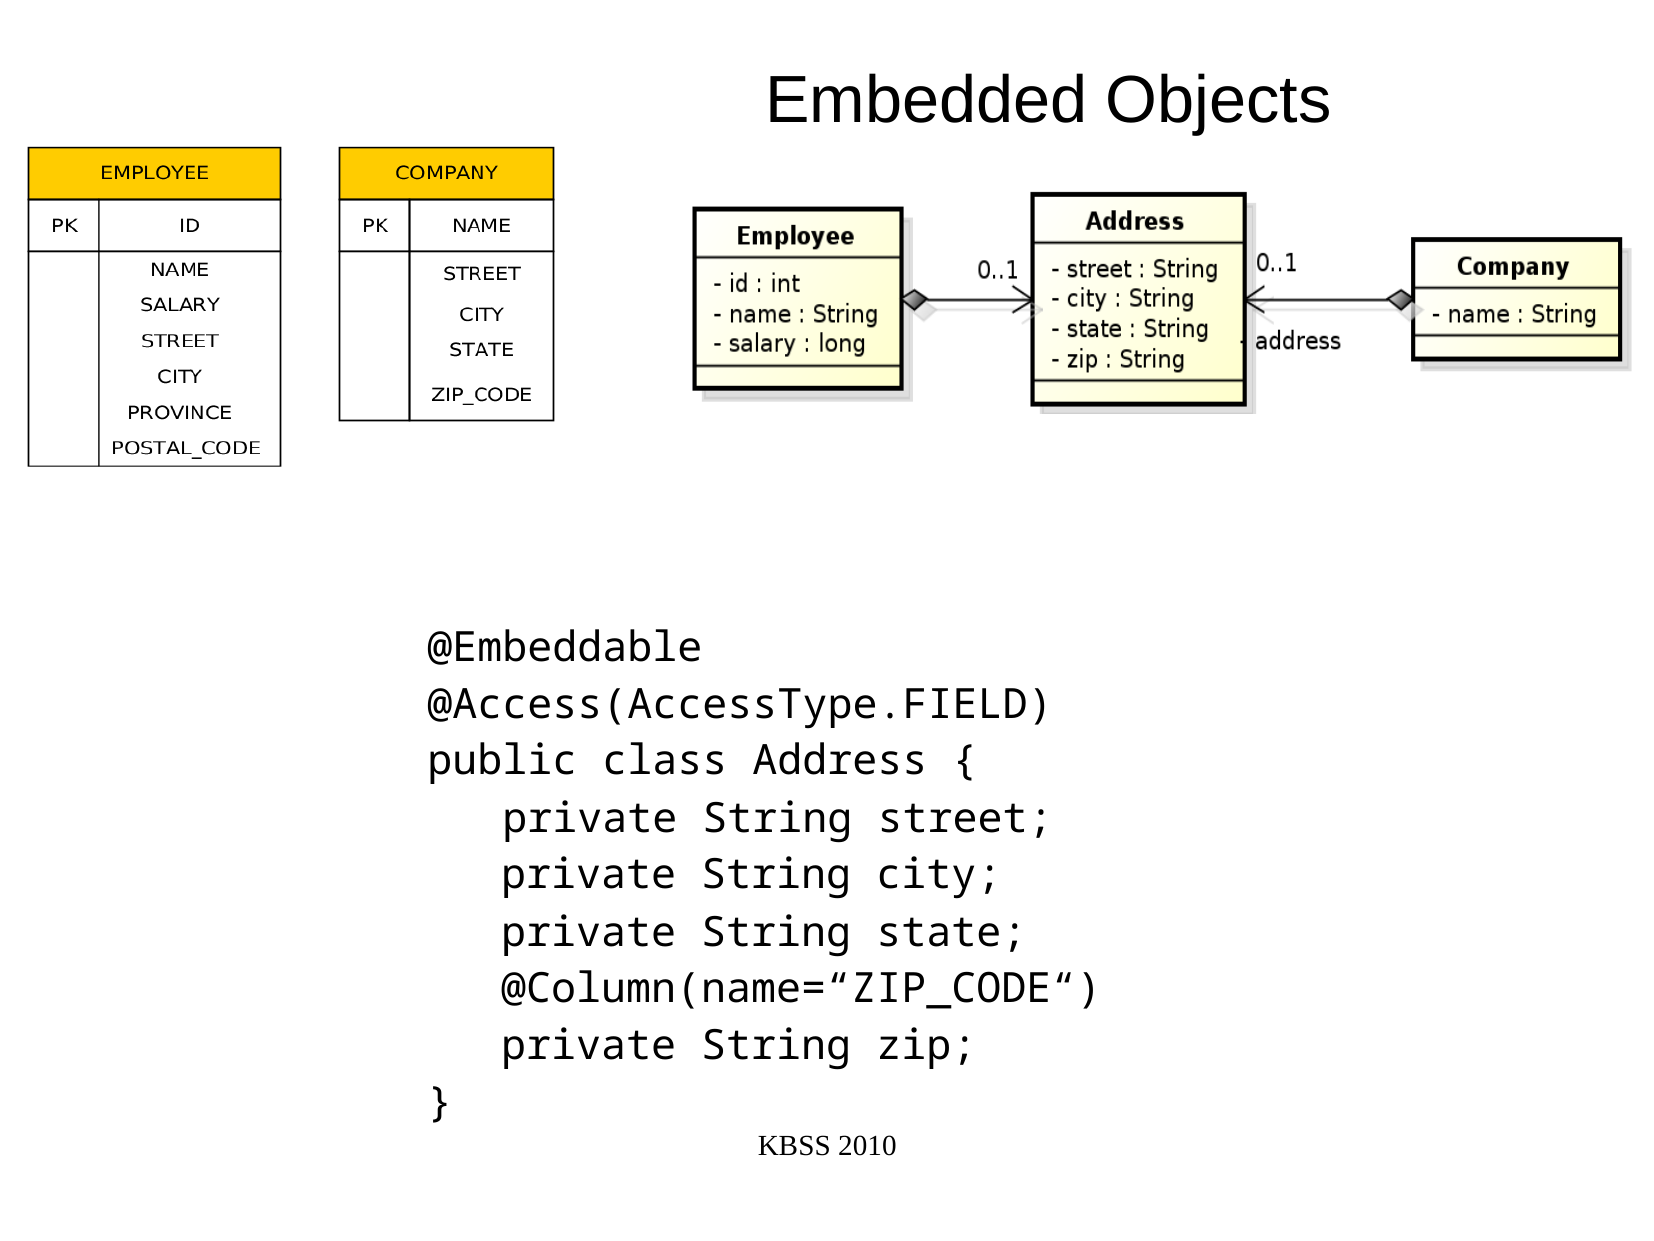

# Embedded Objects
@Embeddable
@Access(AccessType.FIELD)
public class Address {
 private String street;
	private String city;
	private String state;
	@Column(name=“ZIP_CODE“)
	private String zip;
}
KBSS 2010